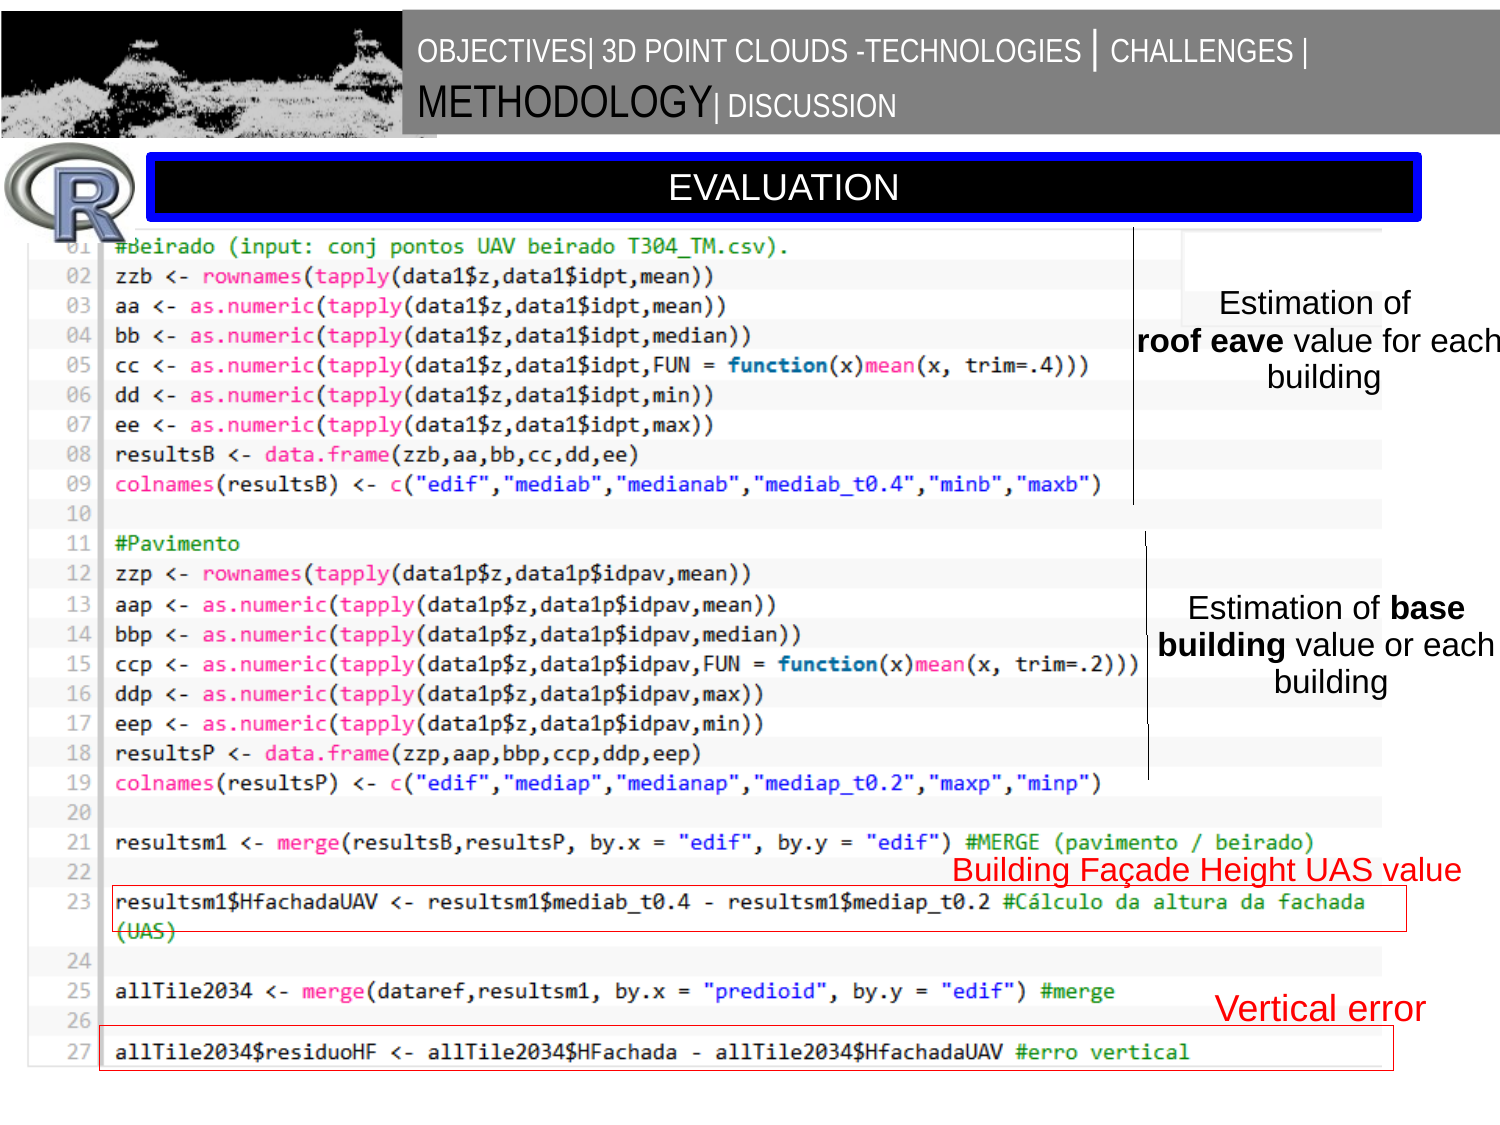

OBJECTIVES| 3D POINT CLOUDS -TECHNOLOGIES | CHALLENGES | METHODOLOGY| DISCUSSION
EVALUATION
Estimation of
roof eave value for each
building
Estimation of base
building value or each
building
Building Façade Height UAS value
Vertical error